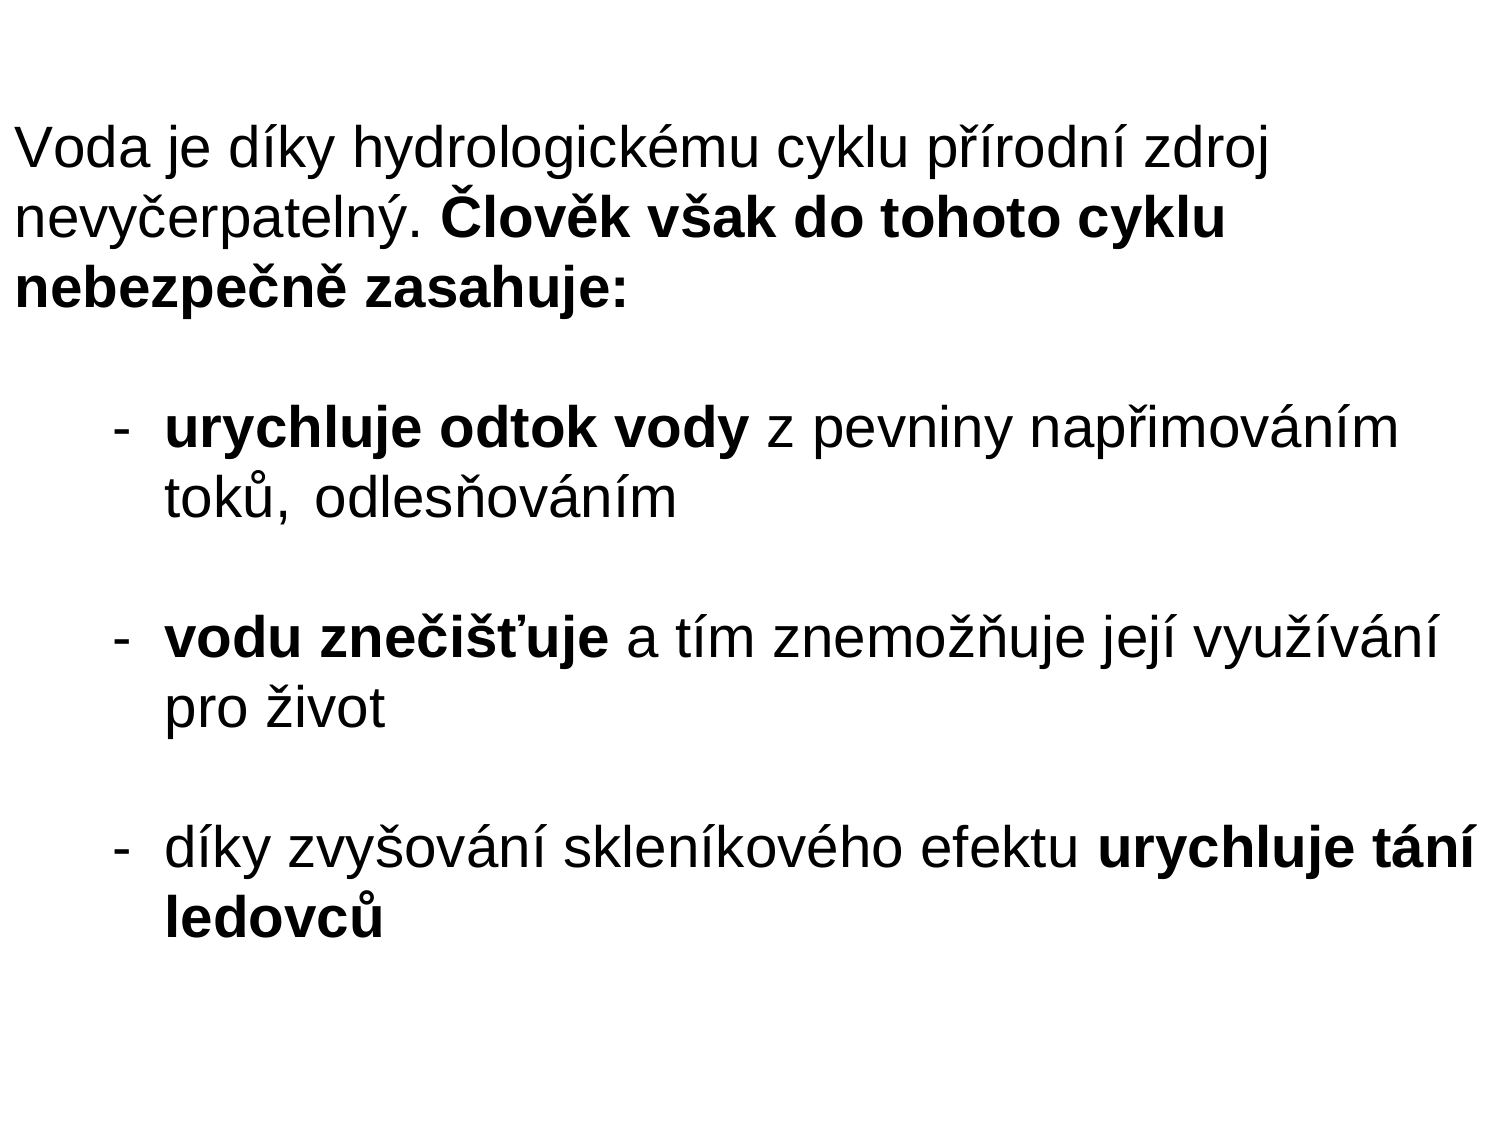

Voda je díky hydrologickému cyklu přírodní zdroj nevyčerpatelný. Člověk však do tohoto cyklu nebezpečně zasahuje:
 - urychluje odtok vody z pevniny napřimováním 	toků, 	odlesňováním
 - vodu znečišťuje a tím znemožňuje její využívání 	pro život
 - díky zvyšování skleníkového efektu urychluje tání 	ledovců